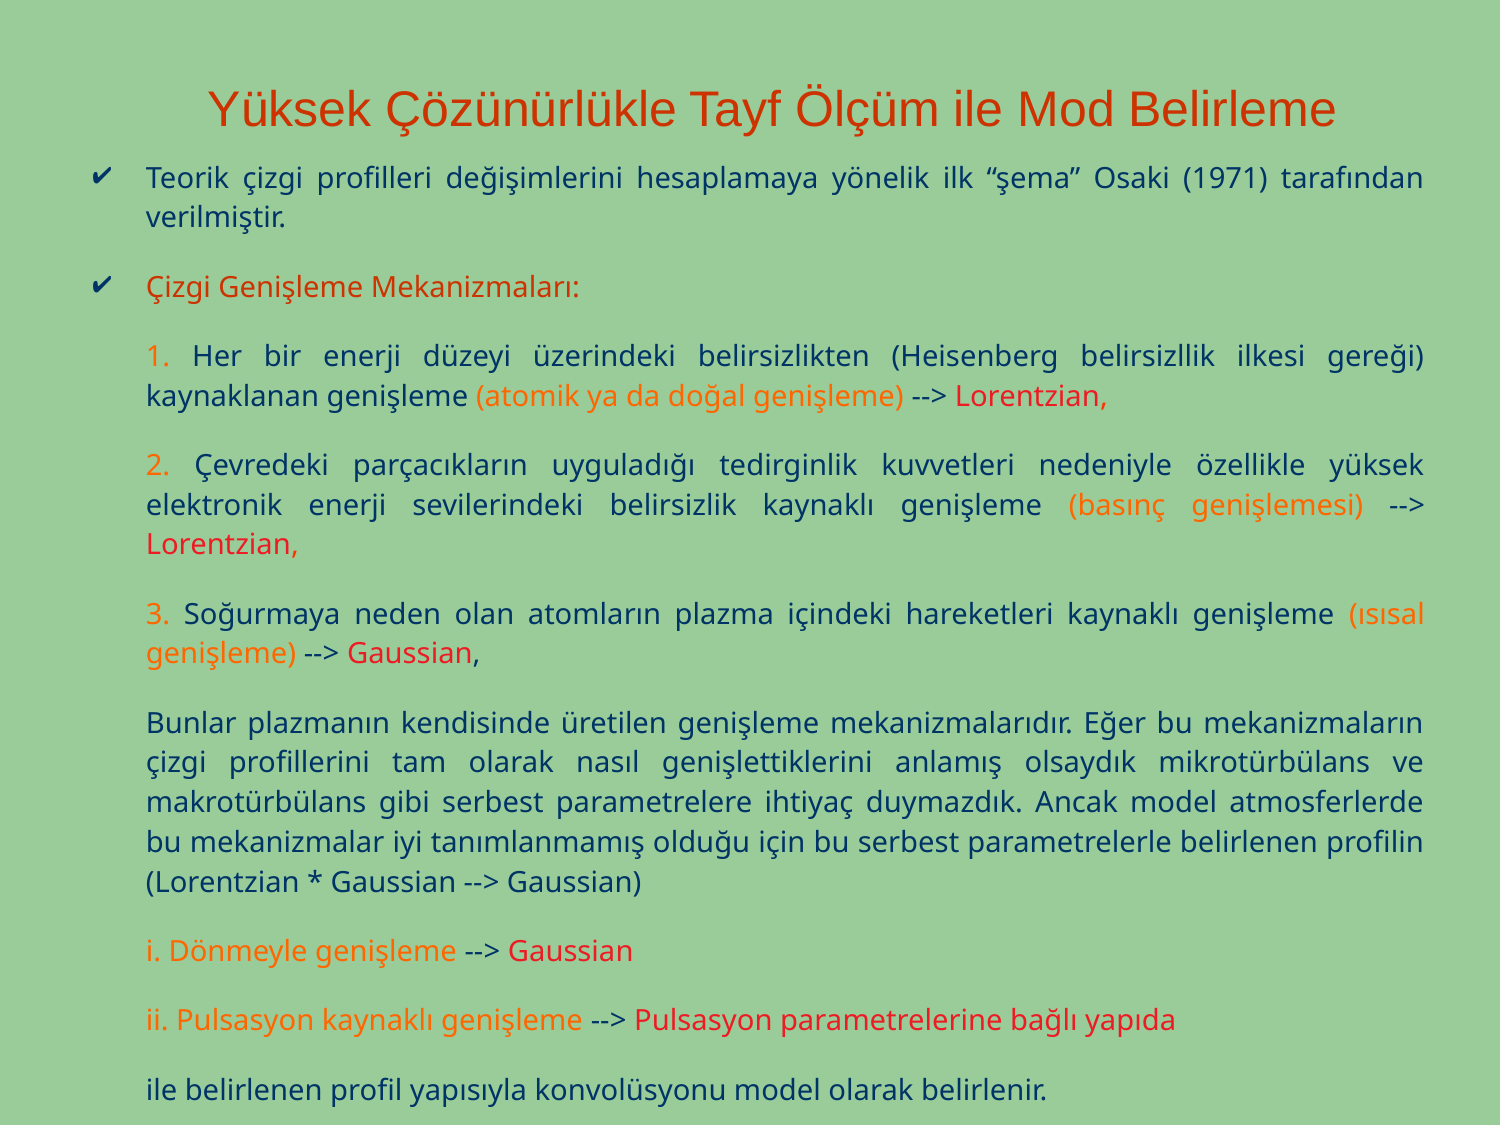

# Yüksek Çözünürlükle Tayf Ölçüm ile Mod Belirleme
Teorik çizgi profilleri değişimlerini hesaplamaya yönelik ilk “şema” Osaki (1971) tarafından verilmiştir.
Çizgi Genişleme Mekanizmaları:
1. Her bir enerji düzeyi üzerindeki belirsizlikten (Heisenberg belirsizllik ilkesi gereği) kaynaklanan genişleme (atomik ya da doğal genişleme) --> Lorentzian,
2. Çevredeki parçacıkların uyguladığı tedirginlik kuvvetleri nedeniyle özellikle yüksek elektronik enerji sevilerindeki belirsizlik kaynaklı genişleme (basınç genişlemesi) --> Lorentzian,
3. Soğurmaya neden olan atomların plazma içindeki hareketleri kaynaklı genişleme (ısısal genişleme) --> Gaussian,
Bunlar plazmanın kendisinde üretilen genişleme mekanizmalarıdır. Eğer bu mekanizmaların çizgi profillerini tam olarak nasıl genişlettiklerini anlamış olsaydık mikrotürbülans ve makrotürbülans gibi serbest parametrelere ihtiyaç duymazdık. Ancak model atmosferlerde bu mekanizmalar iyi tanımlanmamış olduğu için bu serbest parametrelerle belirlenen profilin (Lorentzian * Gaussian --> Gaussian)
i. Dönmeyle genişleme --> Gaussian
ii. Pulsasyon kaynaklı genişleme --> Pulsasyon parametrelerine bağlı yapıda
ile belirlenen profil yapısıyla konvolüsyonu model olarak belirlenir.
mikro(makro)türbülans * dönme * zonklama